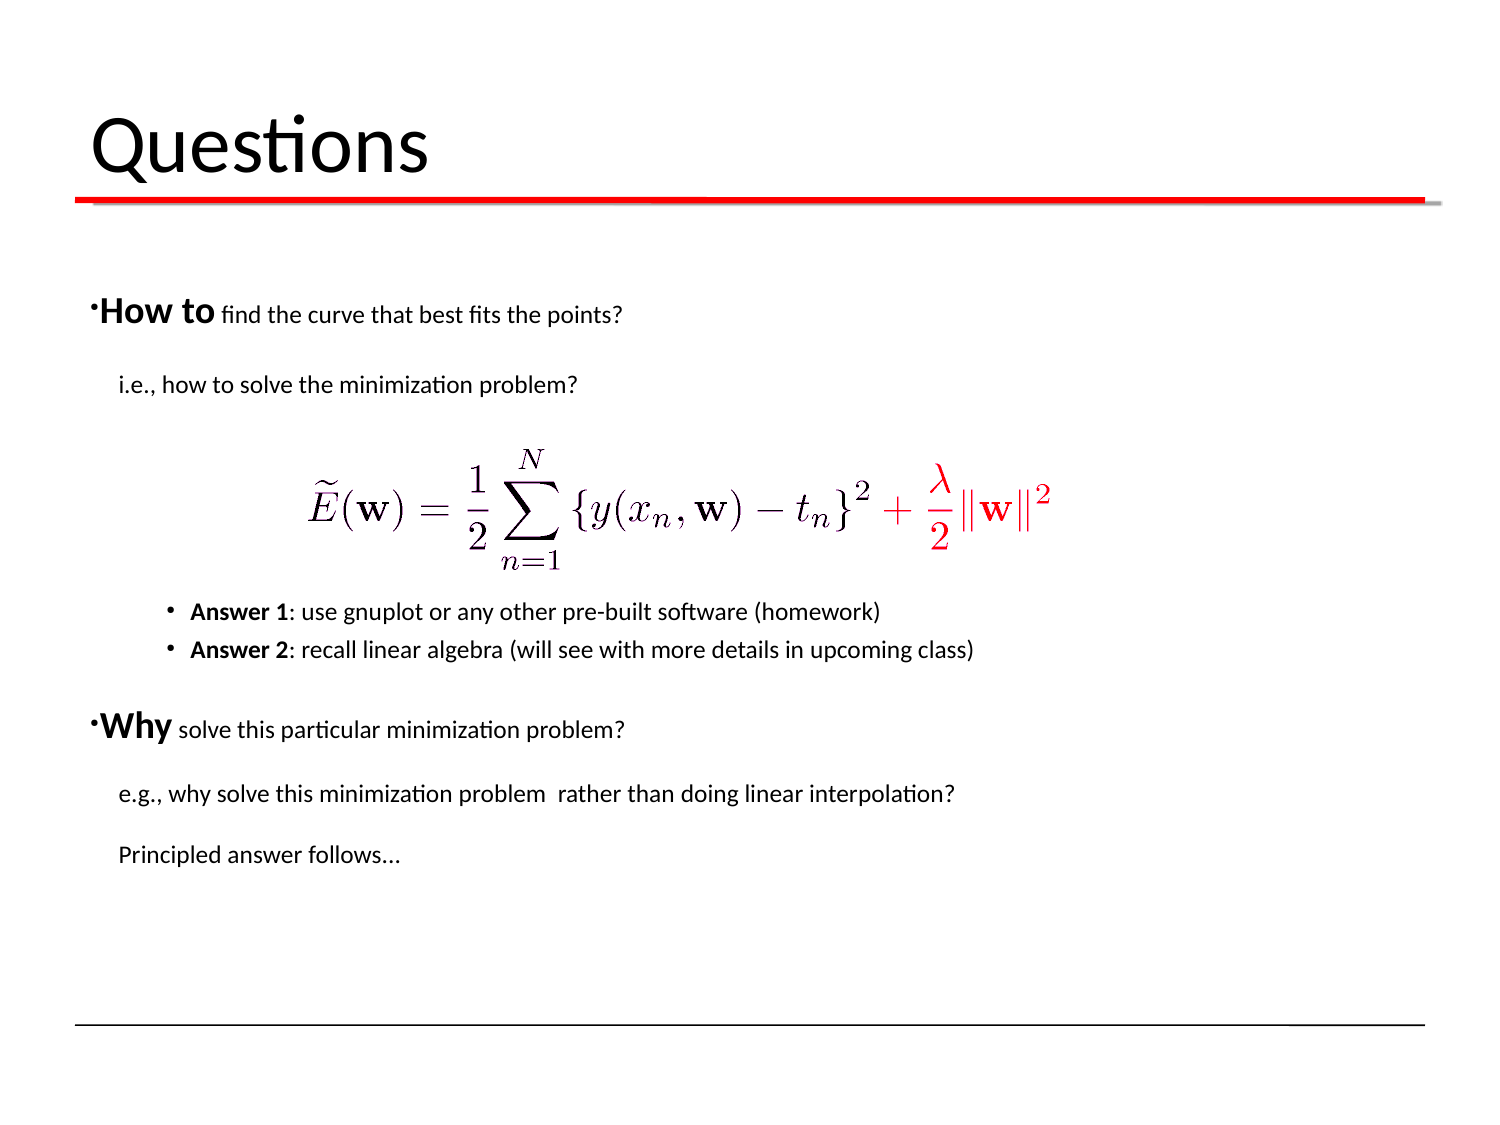

# Questions
 How to find the curve that best fits the points?
i.e., how to solve the minimization problem?
Answer 1: use gnuplot or any other pre-built software (homework)
Answer 2: recall linear algebra (will see with more details in upcoming class)
 Why solve this particular minimization problem?
e.g., why solve this minimization problem rather than doing linear interpolation?
Principled answer follows...